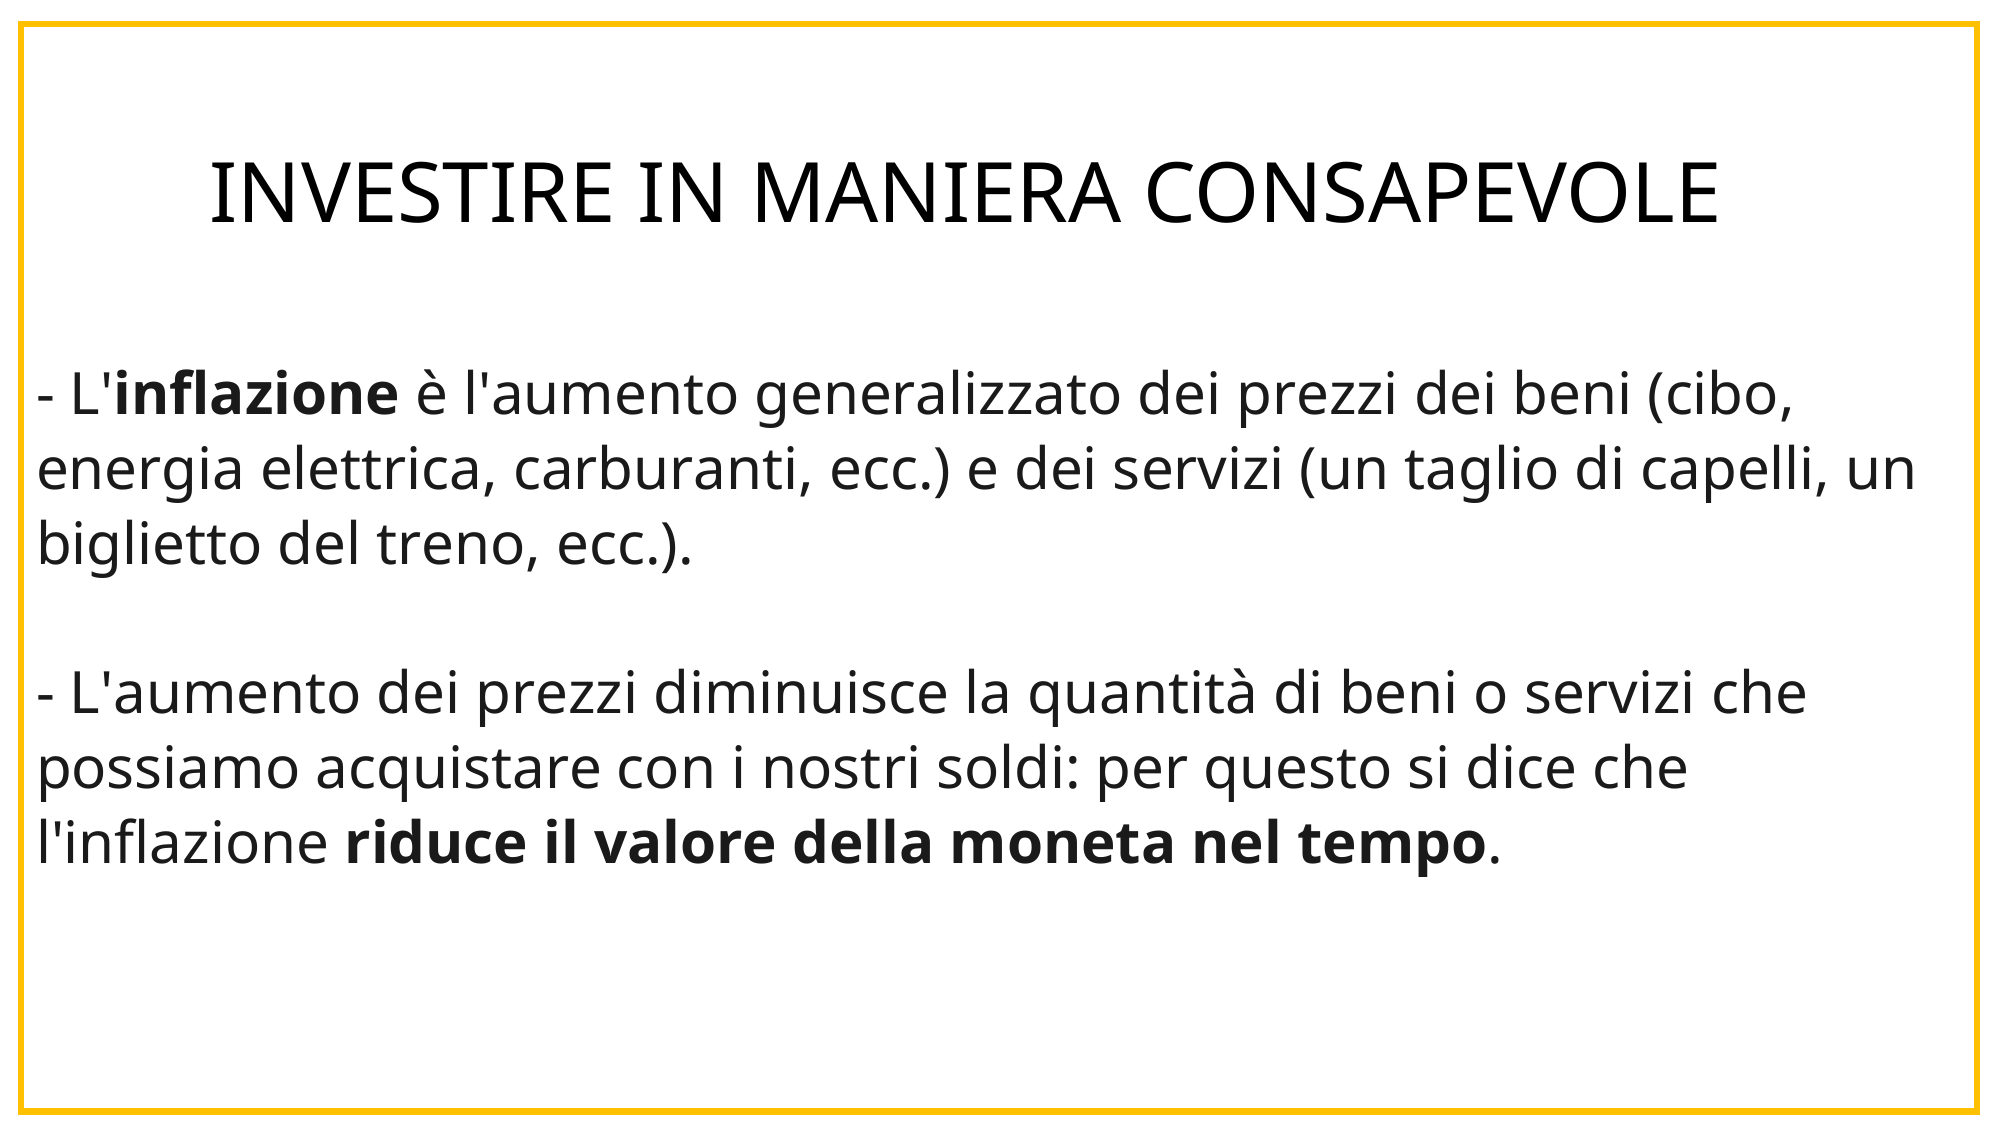

INVESTIRE IN MANIERA CONSAPEVOLE
- L'inflazione è l'aumento generalizzato dei prezzi dei beni (cibo, energia elettrica, carburanti, ecc.) e dei servizi (un taglio di capelli, un biglietto del treno, ecc.).
- L'aumento dei prezzi diminuisce la quantità di beni o servizi che possiamo acquistare con i nostri soldi: per questo si dice che l'inflazione riduce il valore della moneta nel tempo.